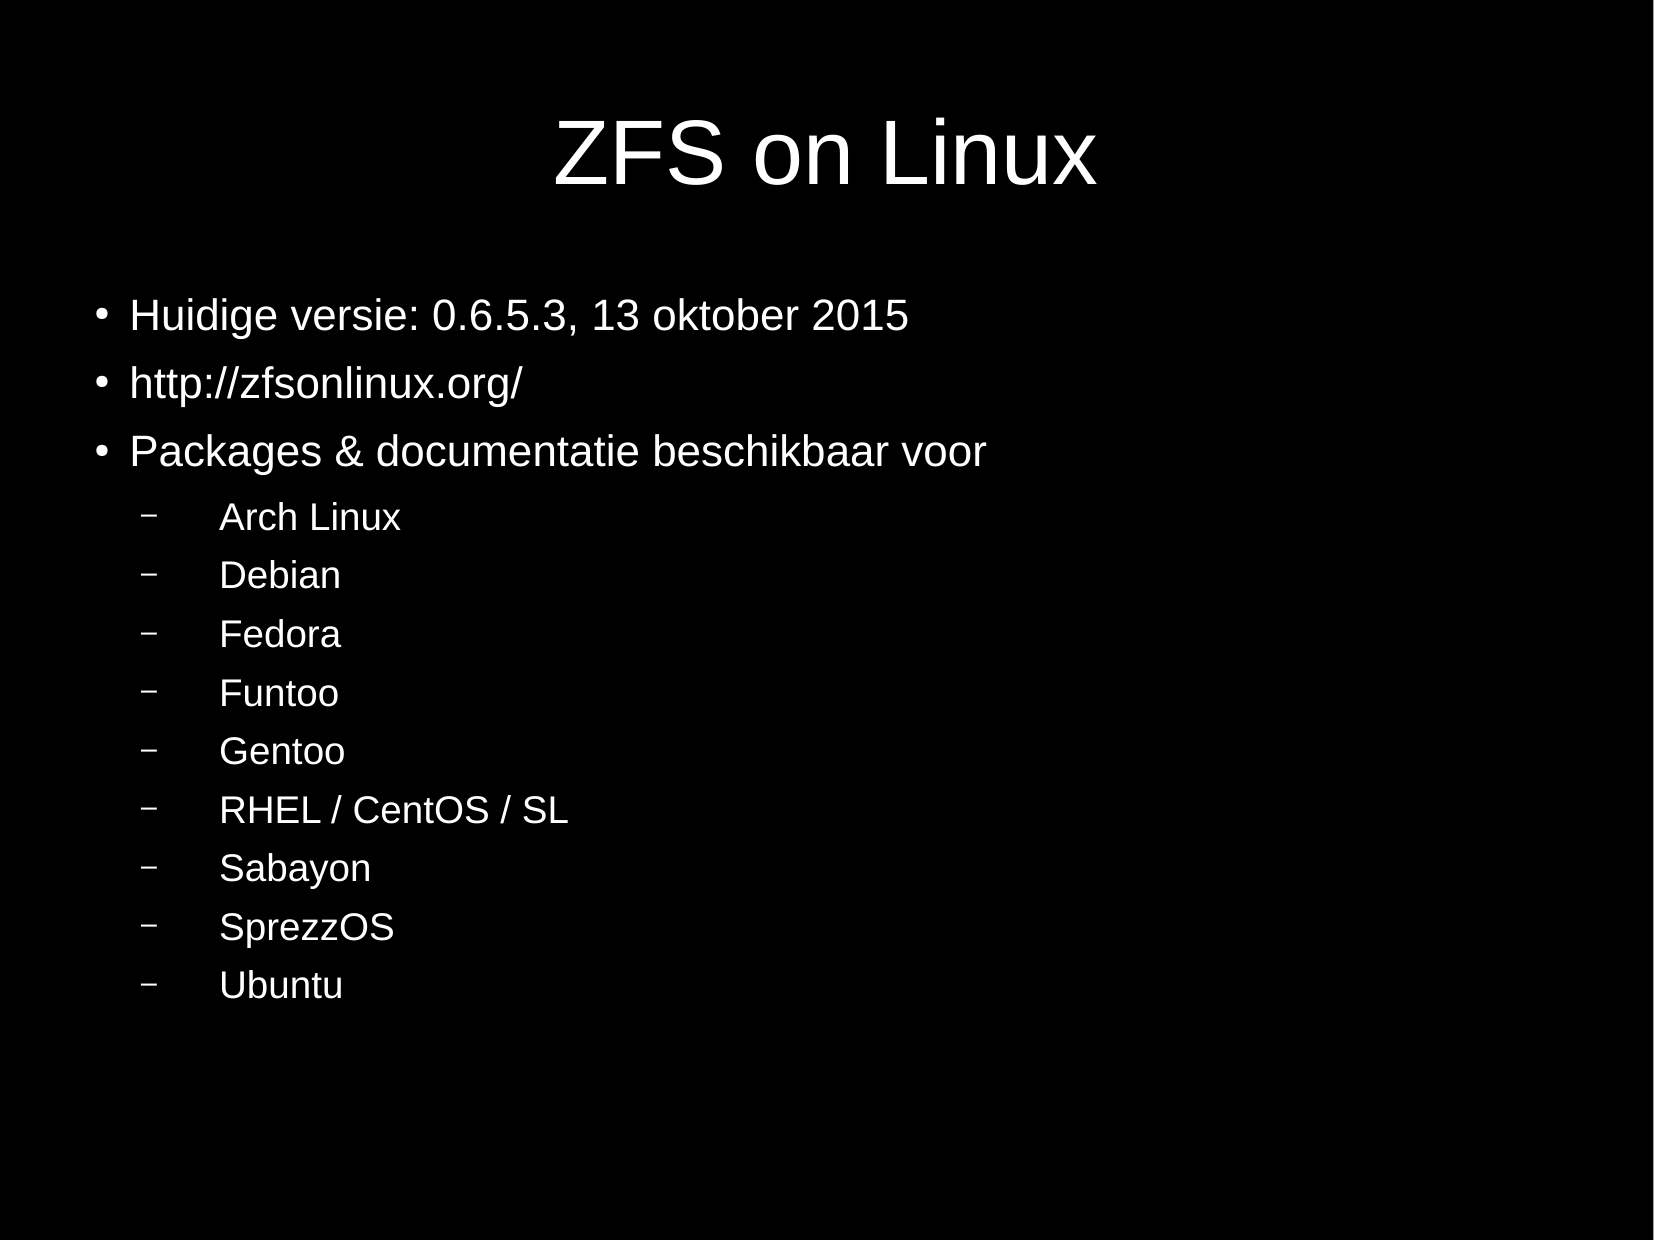

# ZFS on Linux
Huidige versie: 0.6.5.3, 13 oktober 2015
http://zfsonlinux.org/
Packages & documentatie beschikbaar voor
 Arch Linux
 Debian
 Fedora
 Funtoo
 Gentoo
 RHEL / CentOS / SL
 Sabayon
 SprezzOS
 Ubuntu